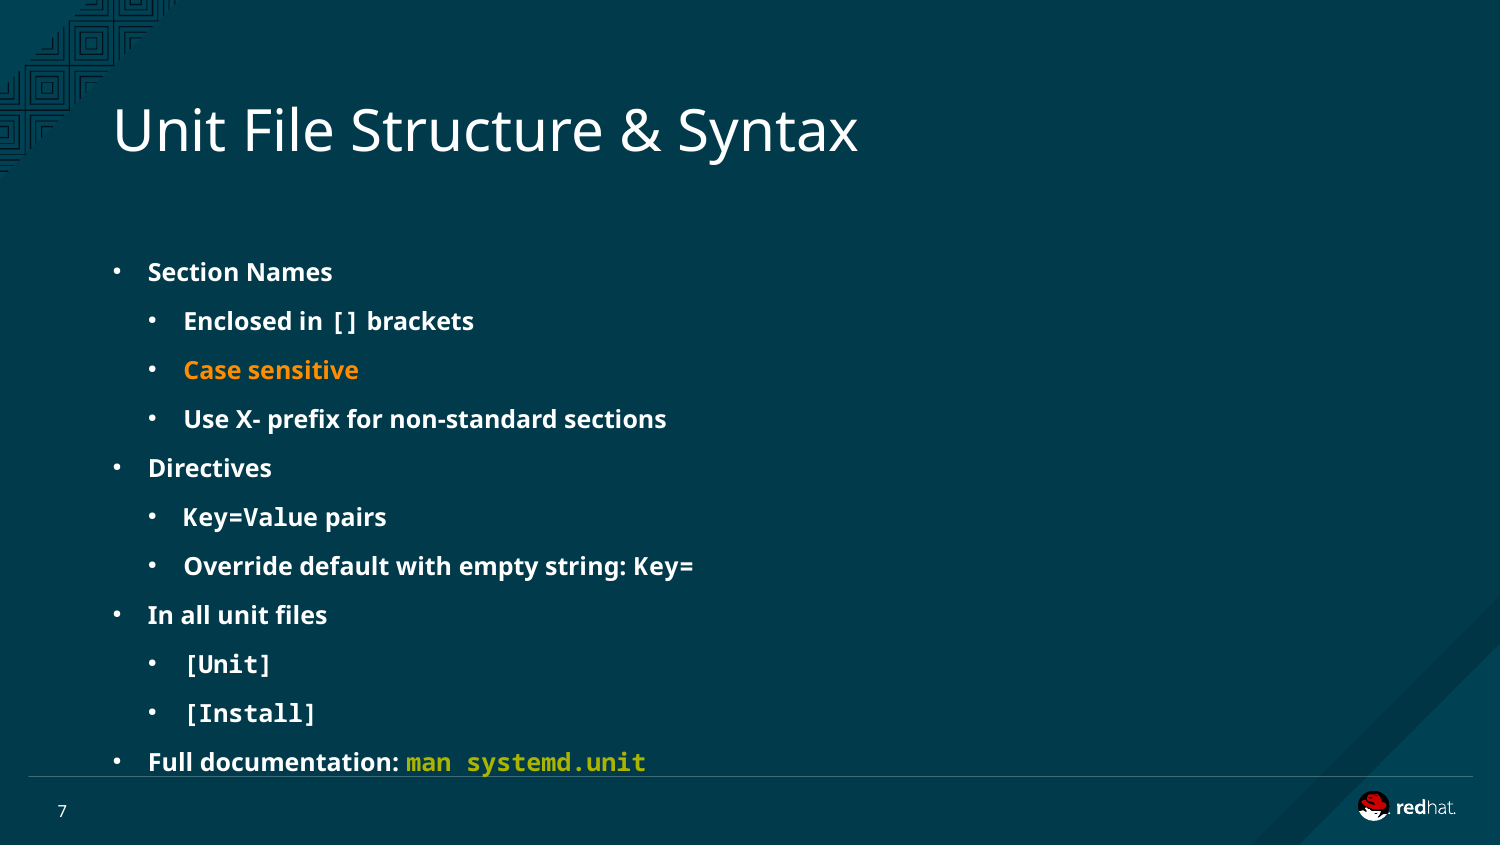

# Unit File Structure & Syntax
Section Names
Enclosed in [] brackets
Case sensitive
Use X- prefix for non-standard sections
Directives
Key=Value pairs
Override default with empty string: Key=
In all unit files
[Unit]
[Install]
Full documentation: man systemd.unit
7